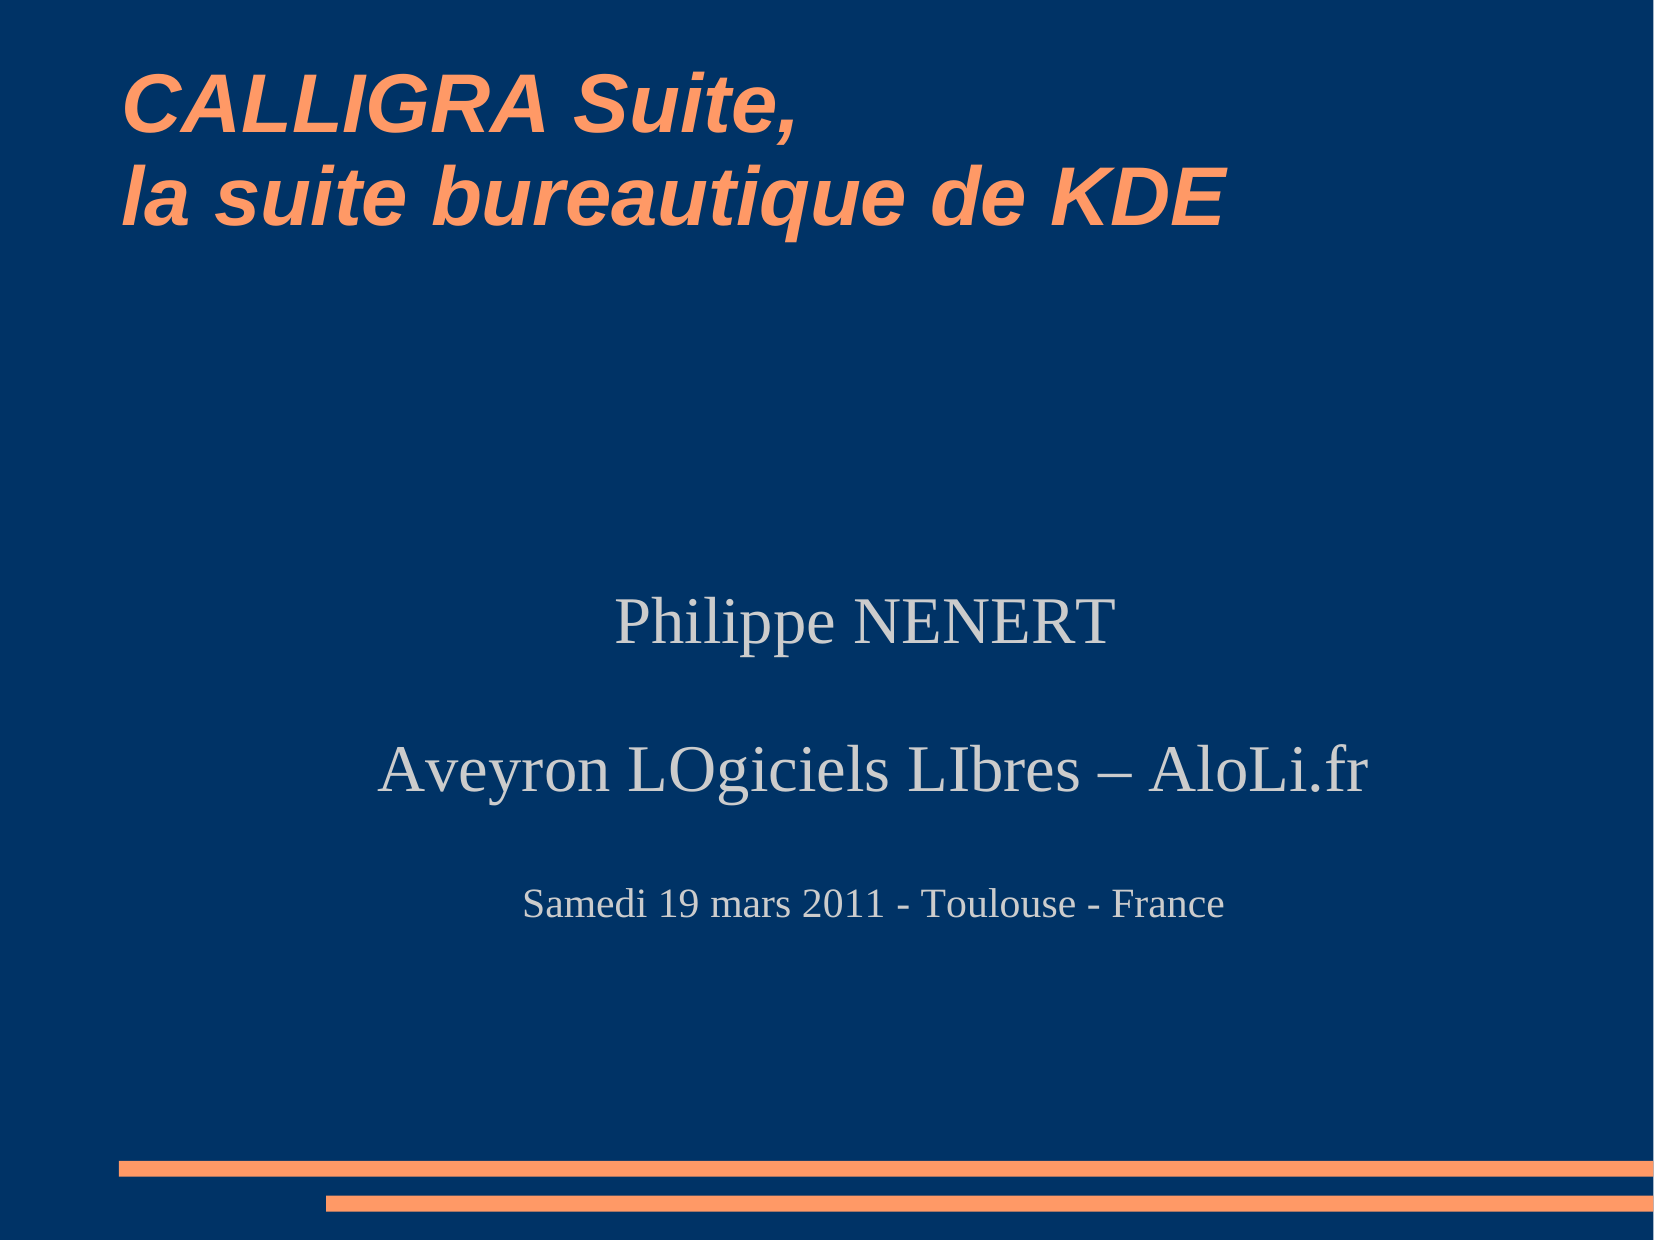

# CALLIGRA Suite, la suite bureautique de KDE
Philippe NENERT
Aveyron LOgiciels LIbres – AloLi.fr
Samedi 19 mars 2011 - Toulouse - France